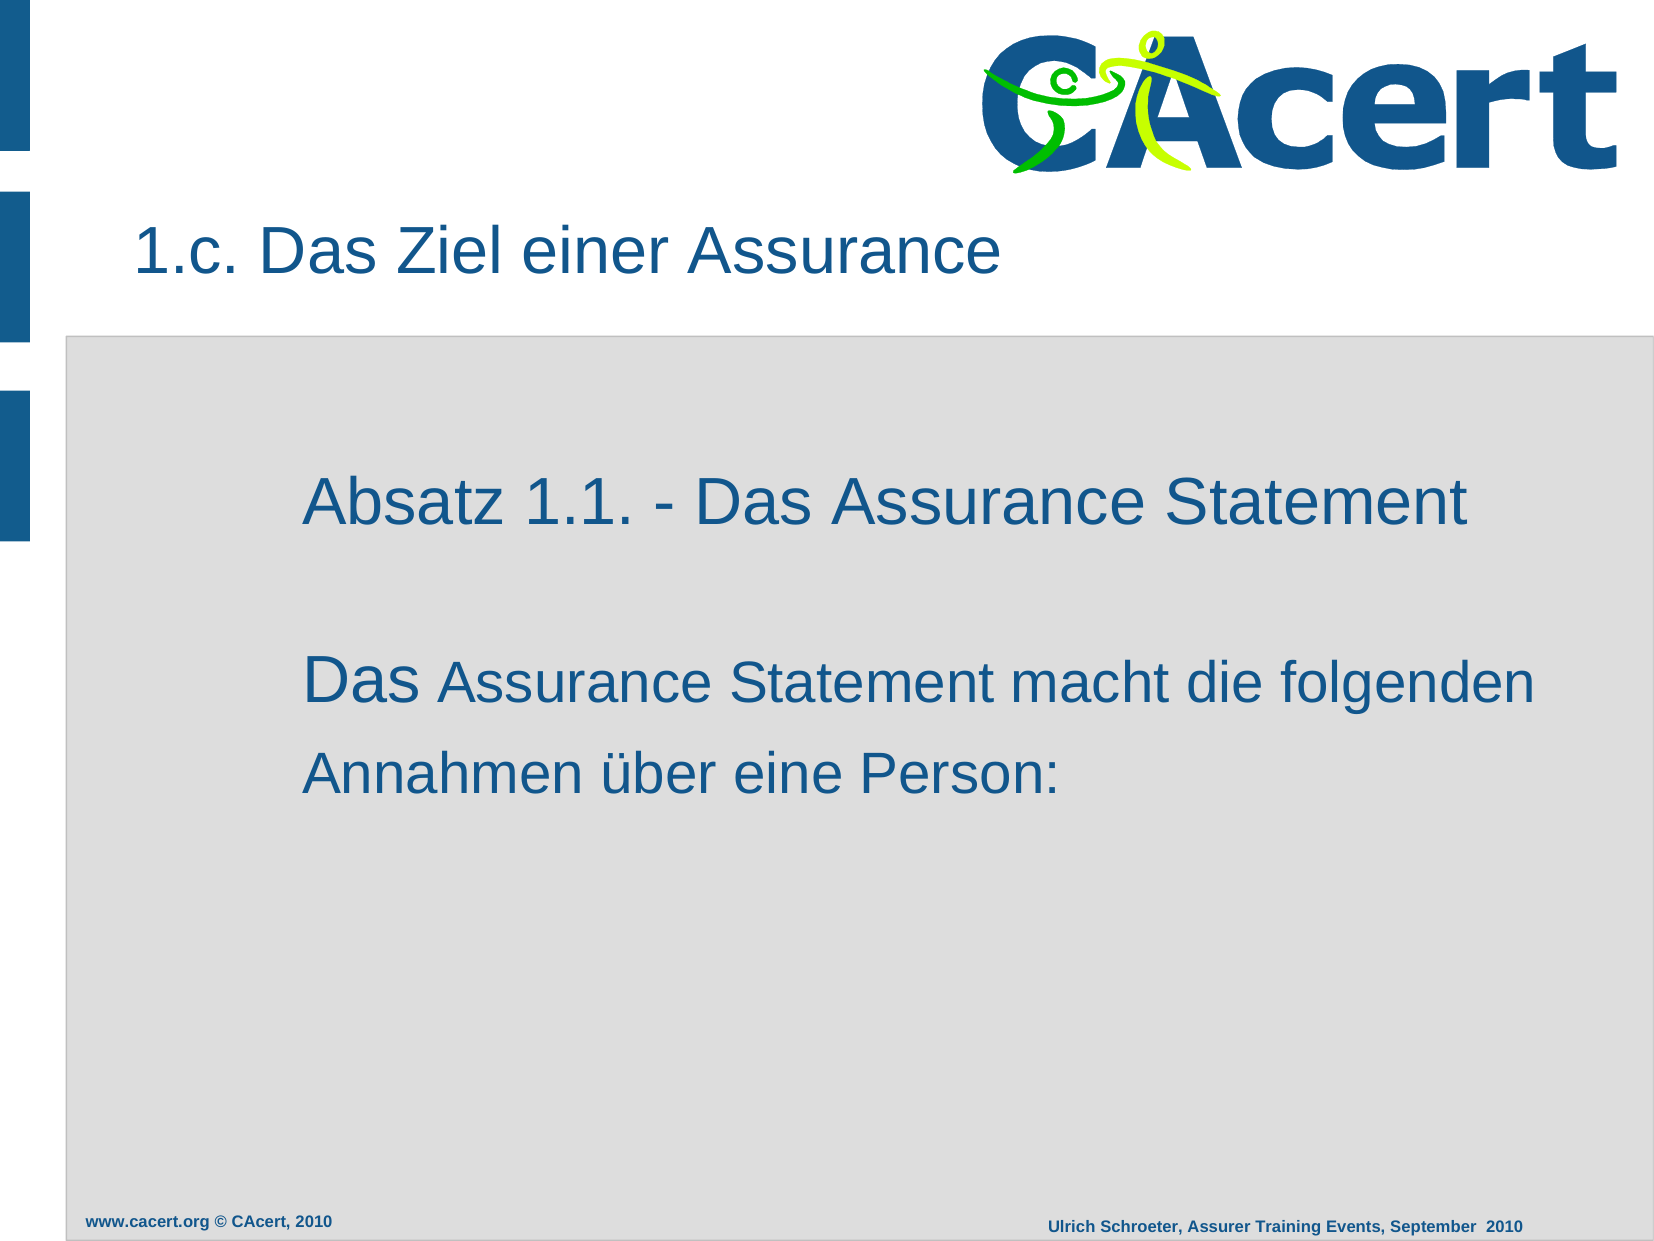

1.c. Das Ziel einer Assurance
Absatz 1.1. - Das Assurance Statement
Das Assurance Statement macht die folgenden
Annahmen über eine Person: